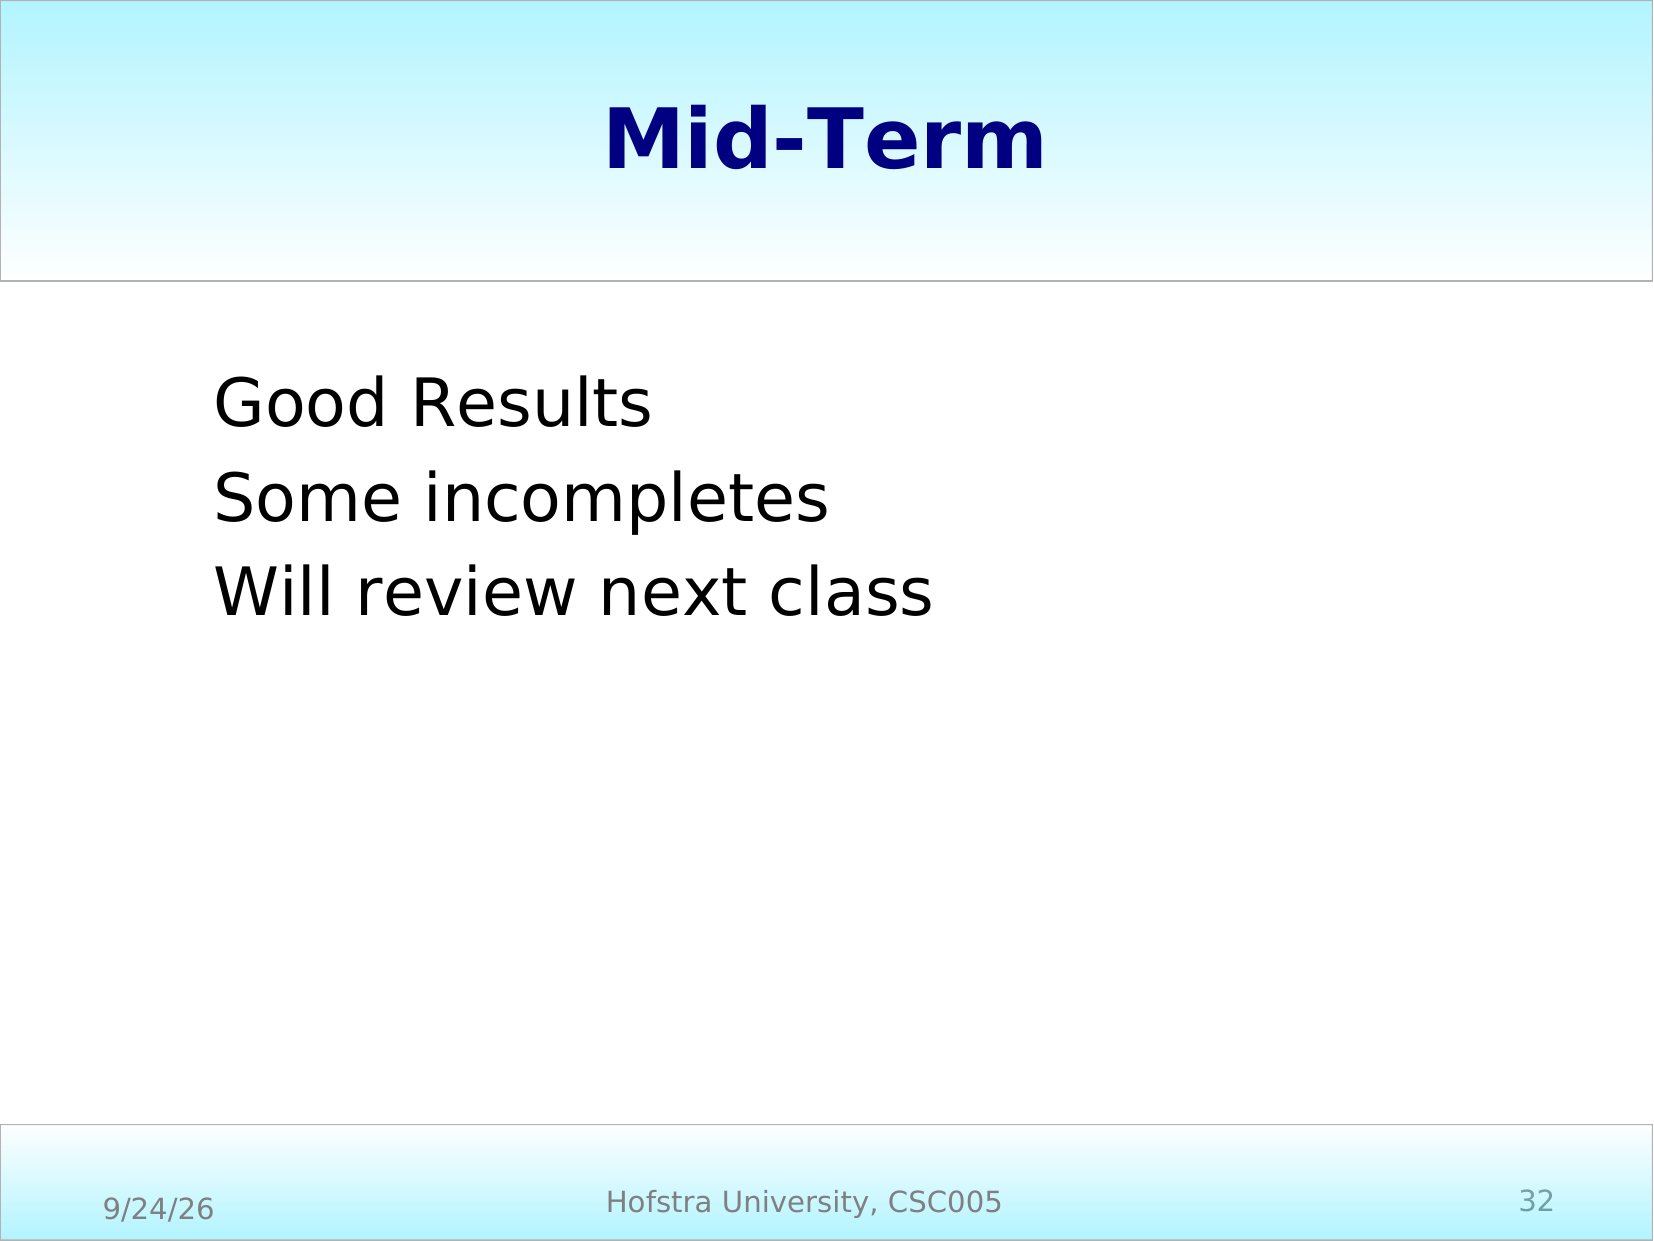

# Mid-Term
Good Results
Some incompletes
Will review next class
32
Hofstra University, CSC005